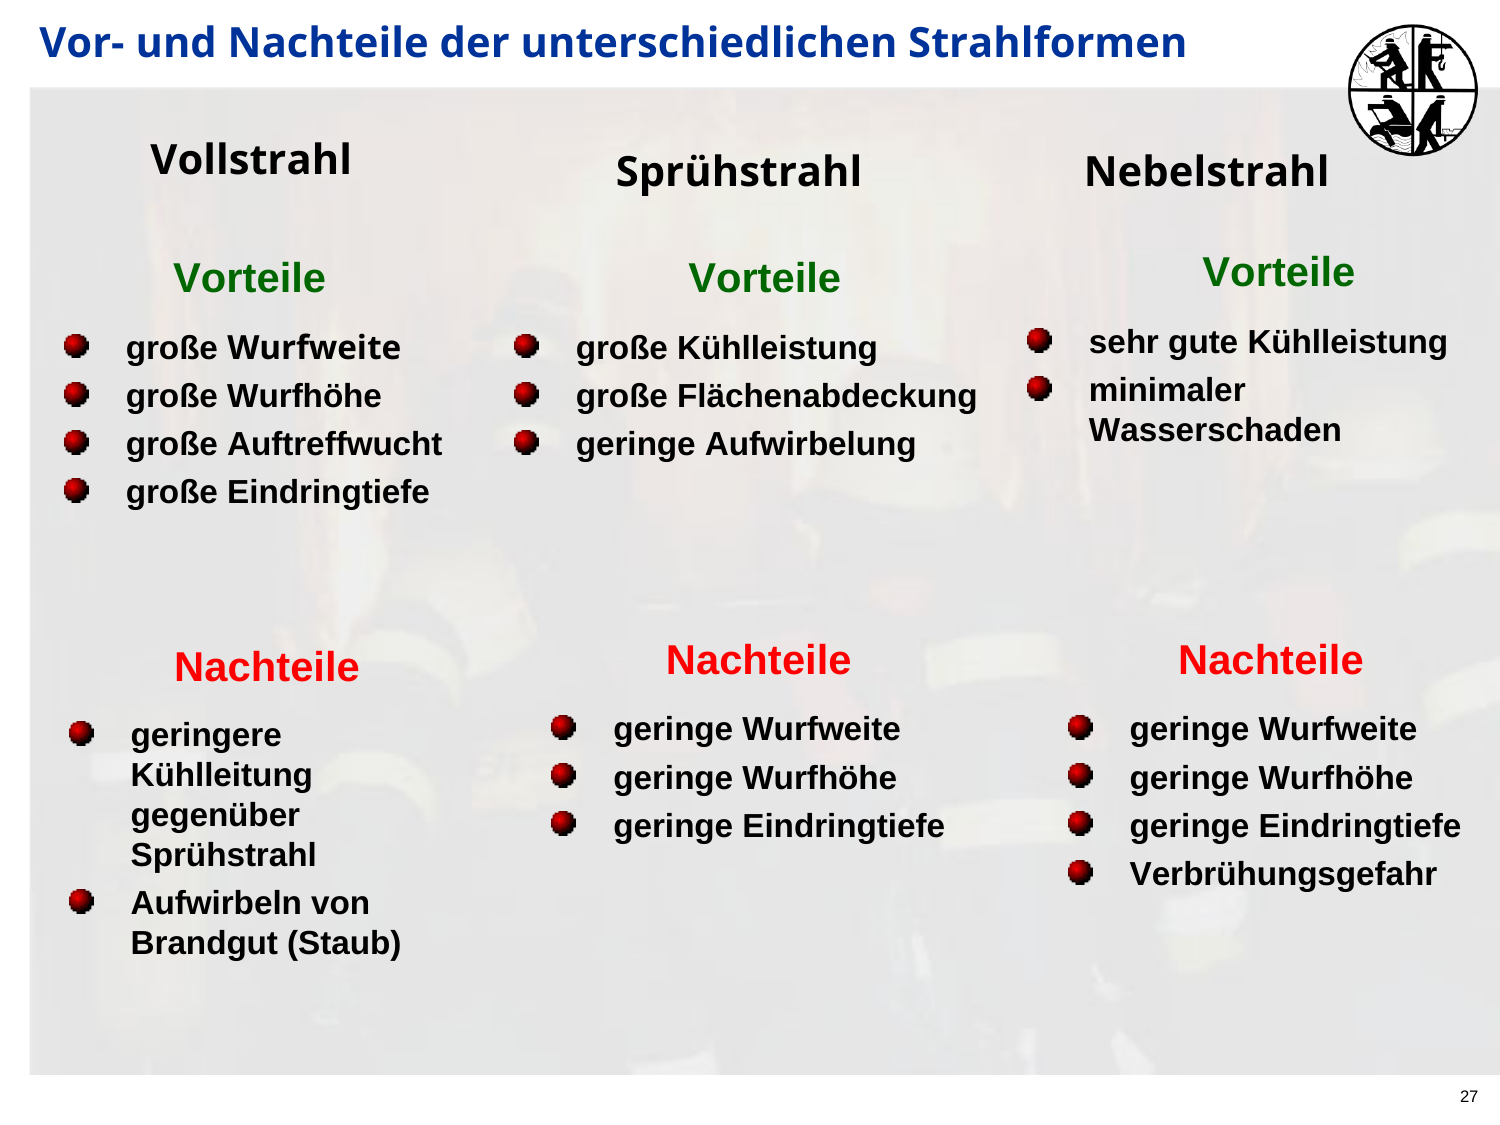

# Vor- und Nachteile der unterschiedlichen Strahlformen
Vollstrahl
Sprühstrahl
Nebelstrahl
Vorteile
sehr gute Kühlleistung
minimaler Wasserschaden
Vorteile
große Wurfweite
große Wurfhöhe
große Auftreffwucht
große Eindringtiefe
Vorteile
große Kühlleistung
große Flächenabdeckung
geringe Aufwirbelung
Nachteile
geringe Wurfweite
geringe Wurfhöhe
geringe Eindringtiefe
Nachteile
geringe Wurfweite
geringe Wurfhöhe
geringe Eindringtiefe
Verbrühungsgefahr
Nachteile
geringere Kühlleitung gegenüber Sprühstrahl
Aufwirbeln von Brandgut (Staub)